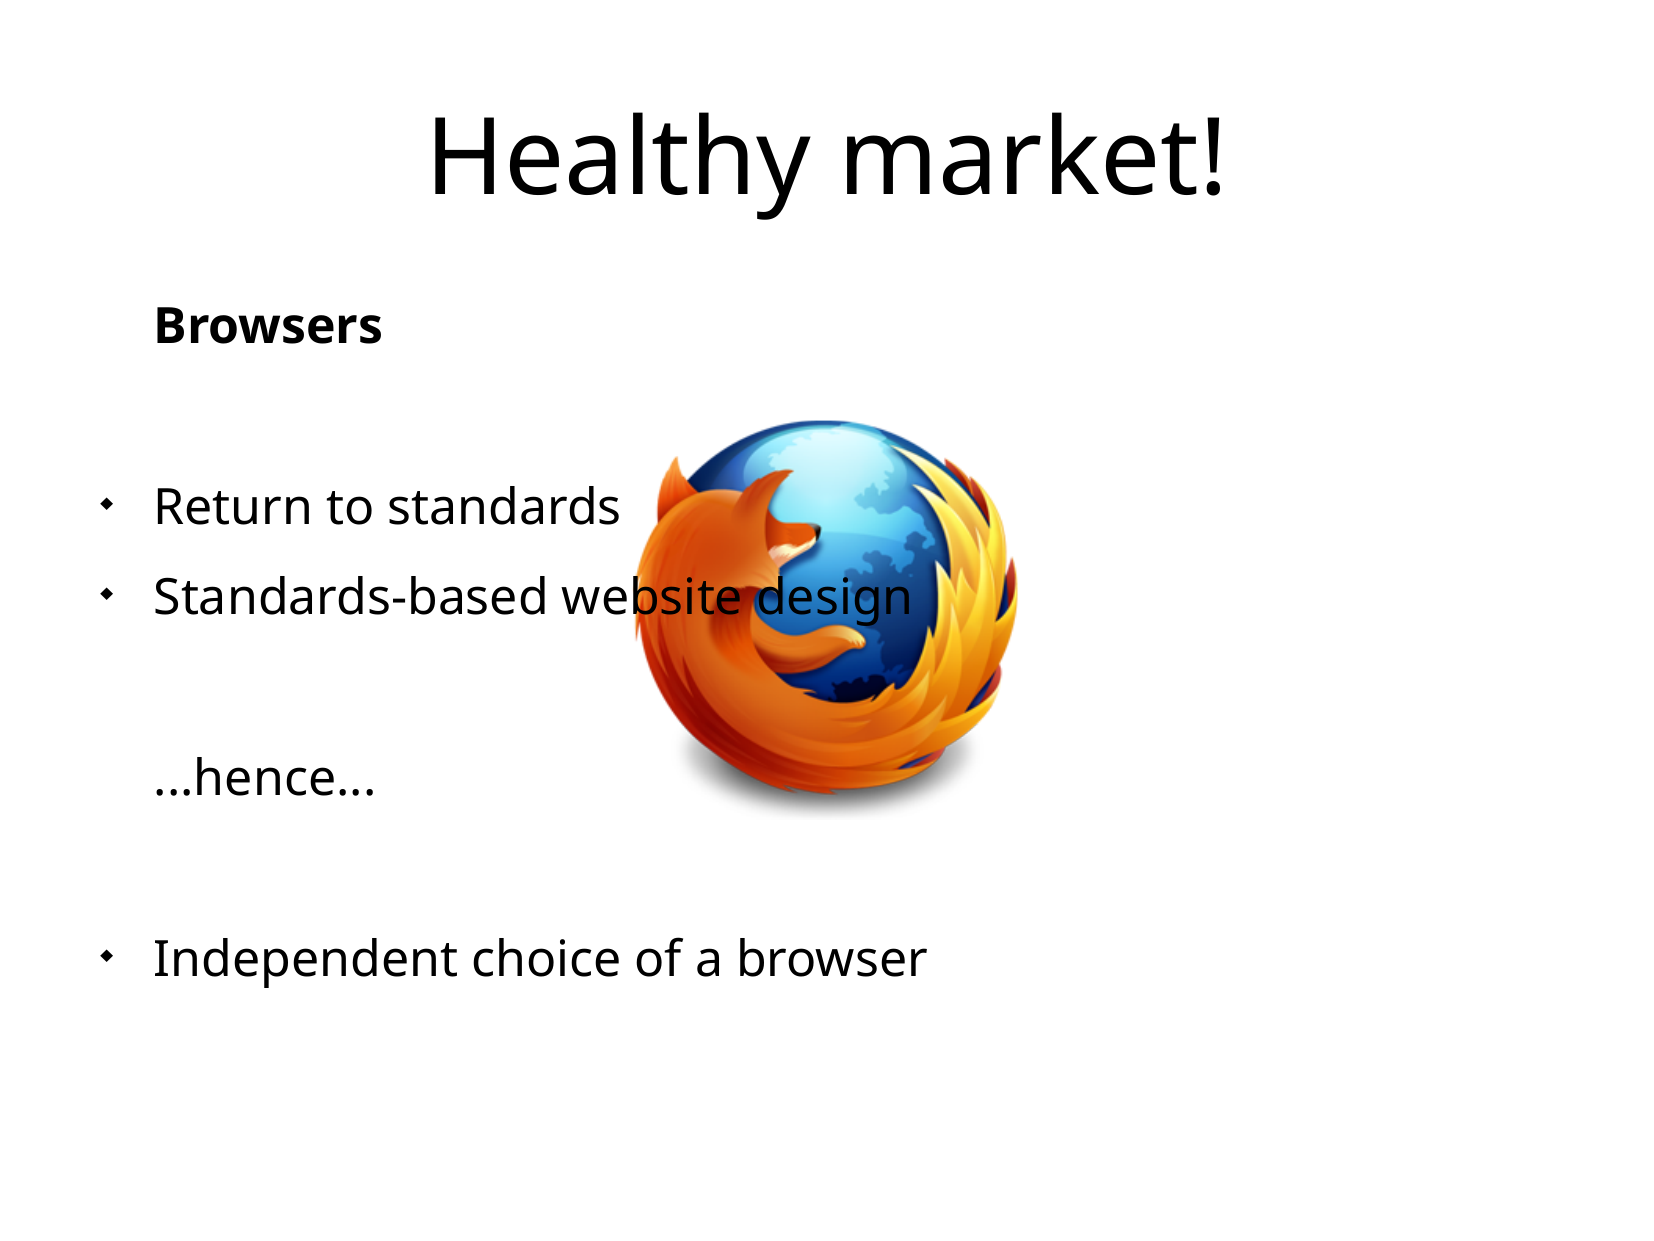

# Healthy market!
Browsers
Return to standards
Standards-based website design
...hence...
Independent choice of a browser